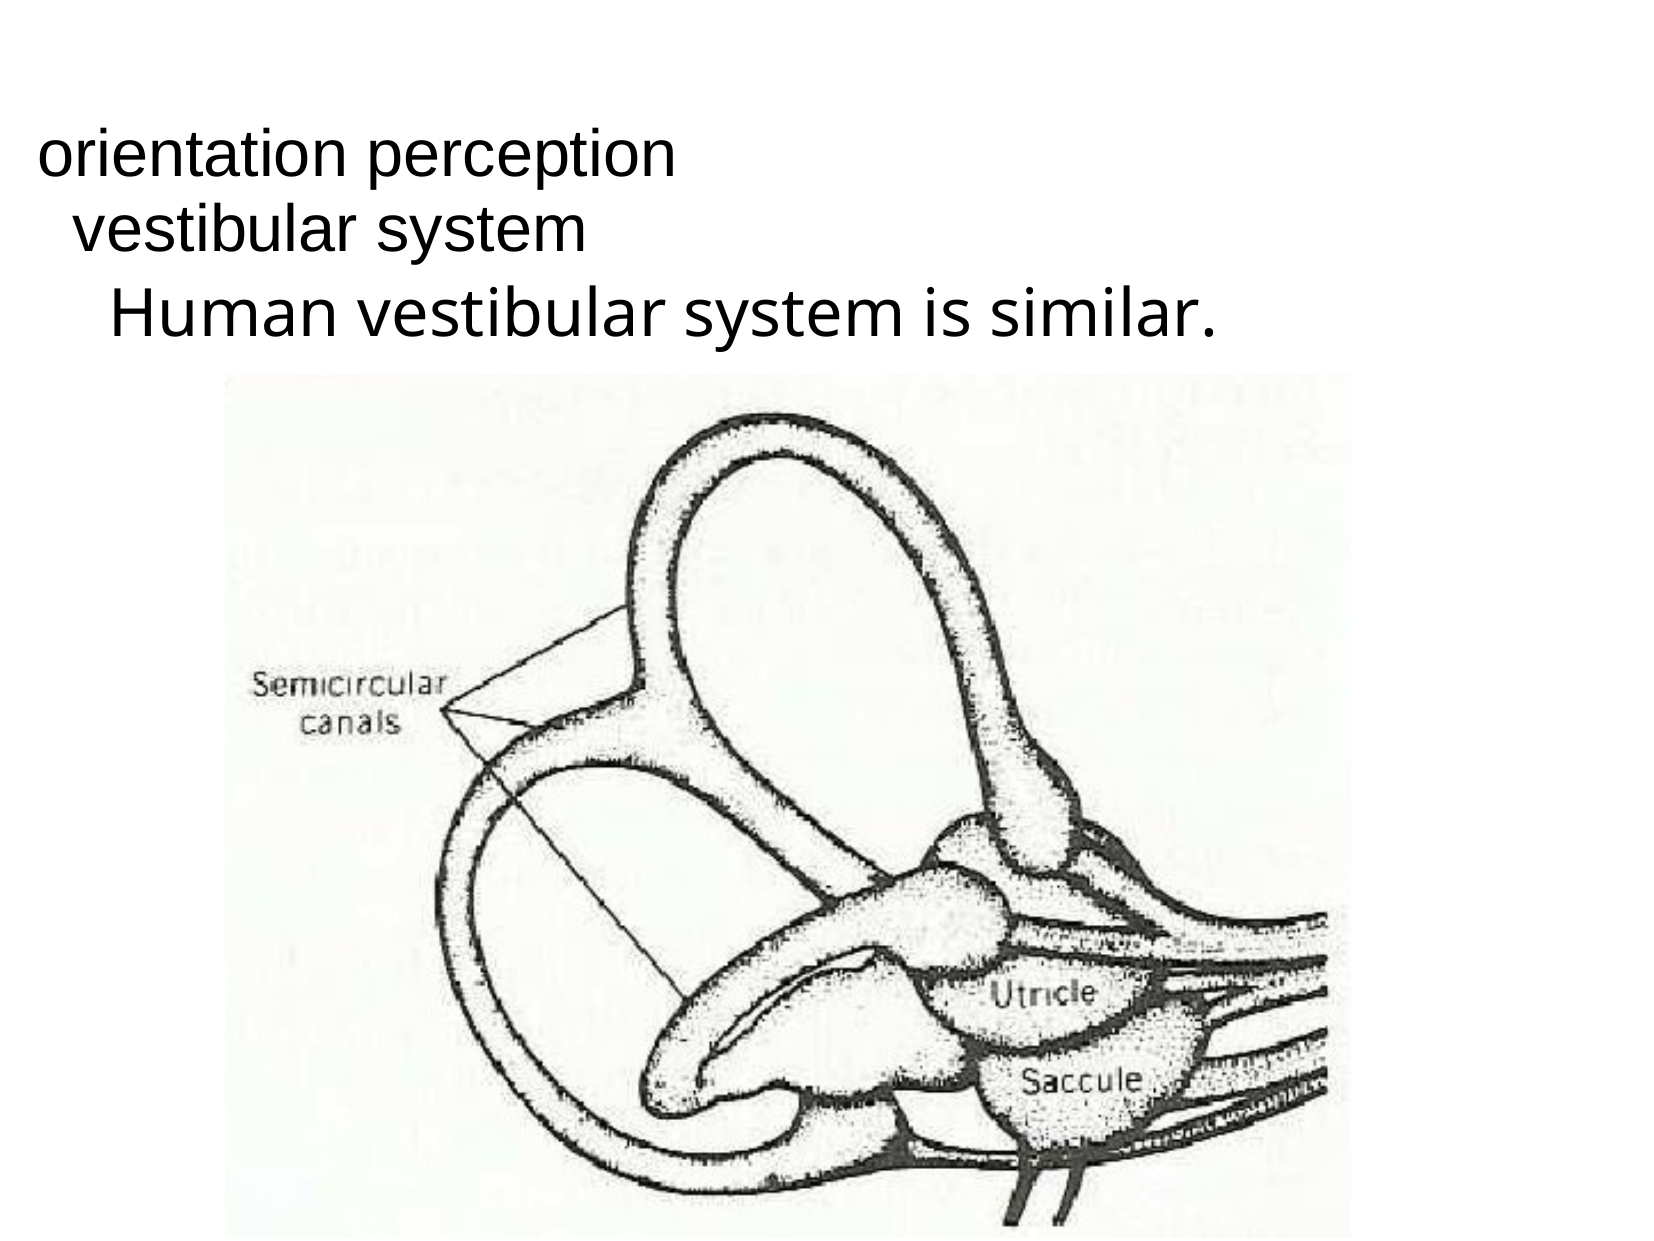

orientation perception
vestibular system
Human vestibular system is similar.